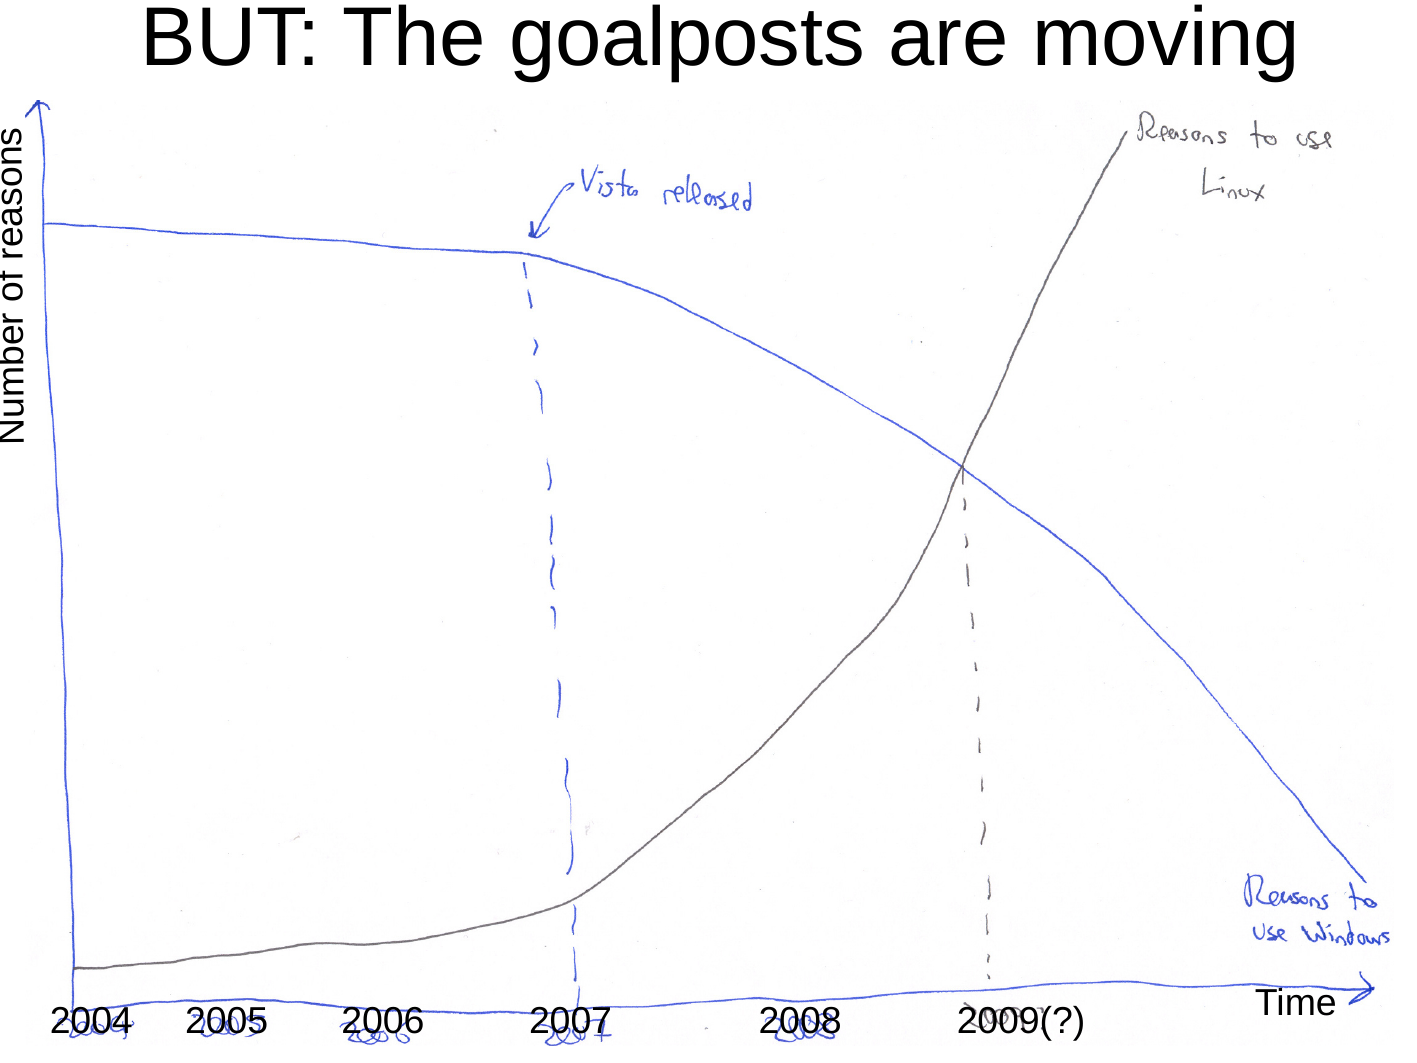

# BUT: The goalposts are moving
Number of reasons
Time
2004 2005 2006 2007 2008 2009(?)